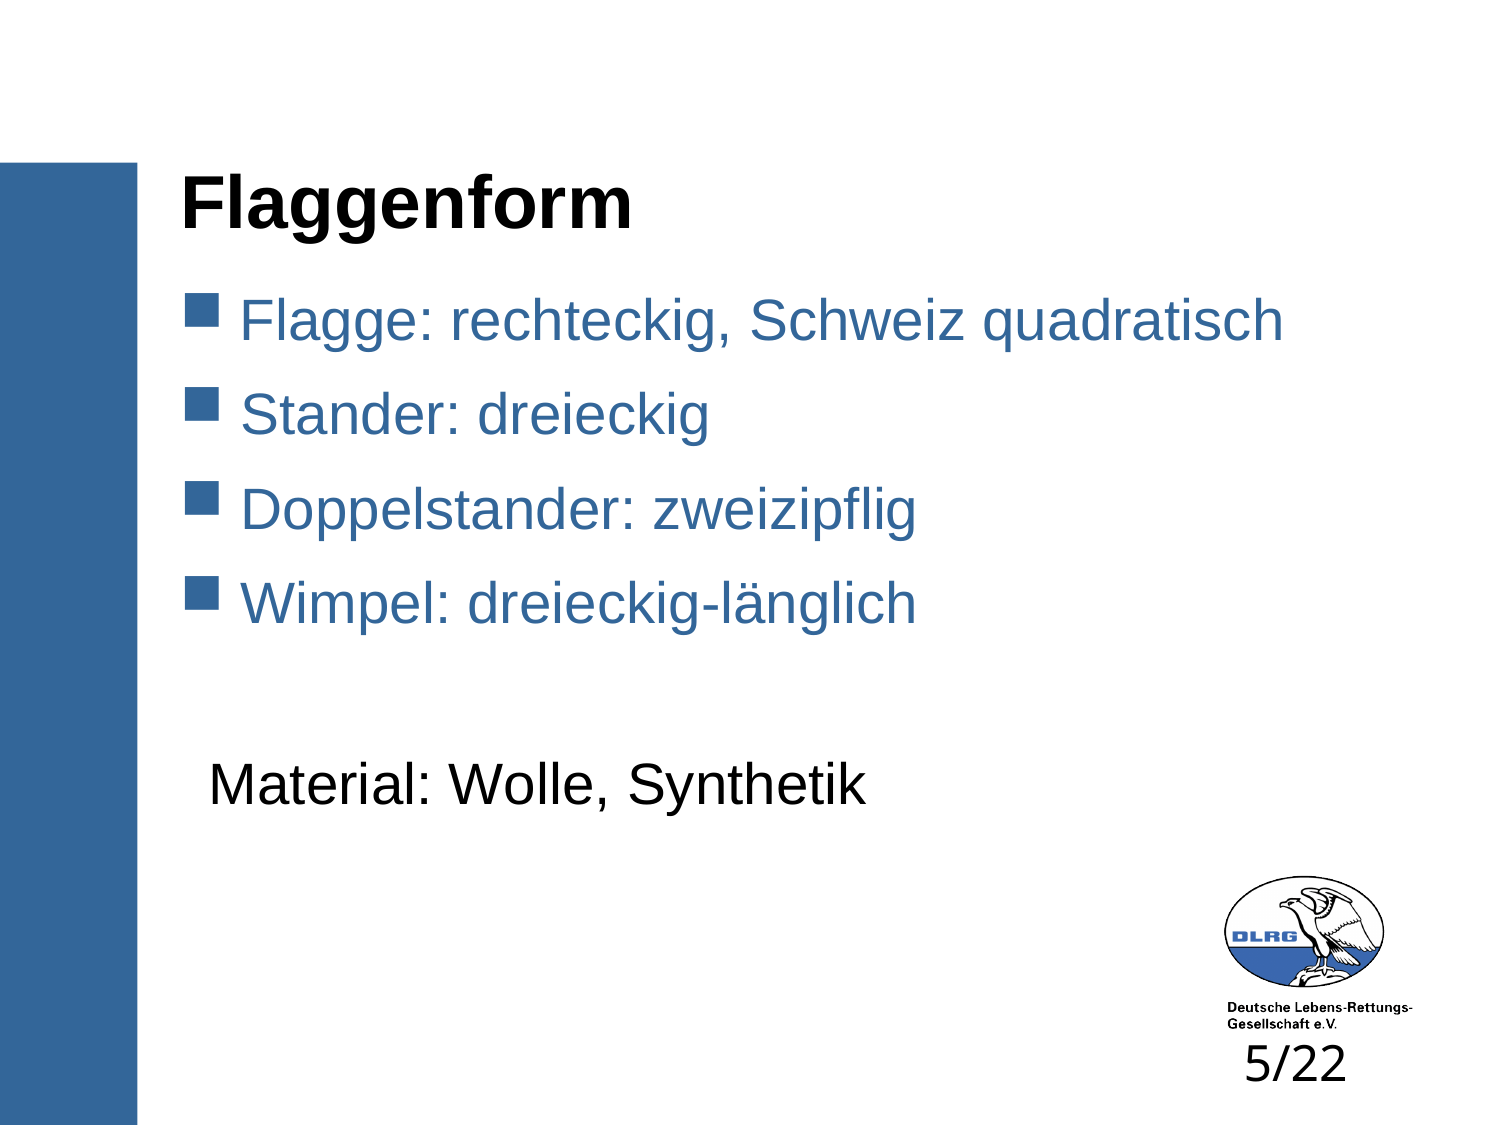

Flaggenform
 Flagge: rechteckig, Schweiz quadratisch
 Stander: dreieckig
 Doppelstander: zweizipflig
 Wimpel: dreieckig-länglich
Material: Wolle, Synthetik